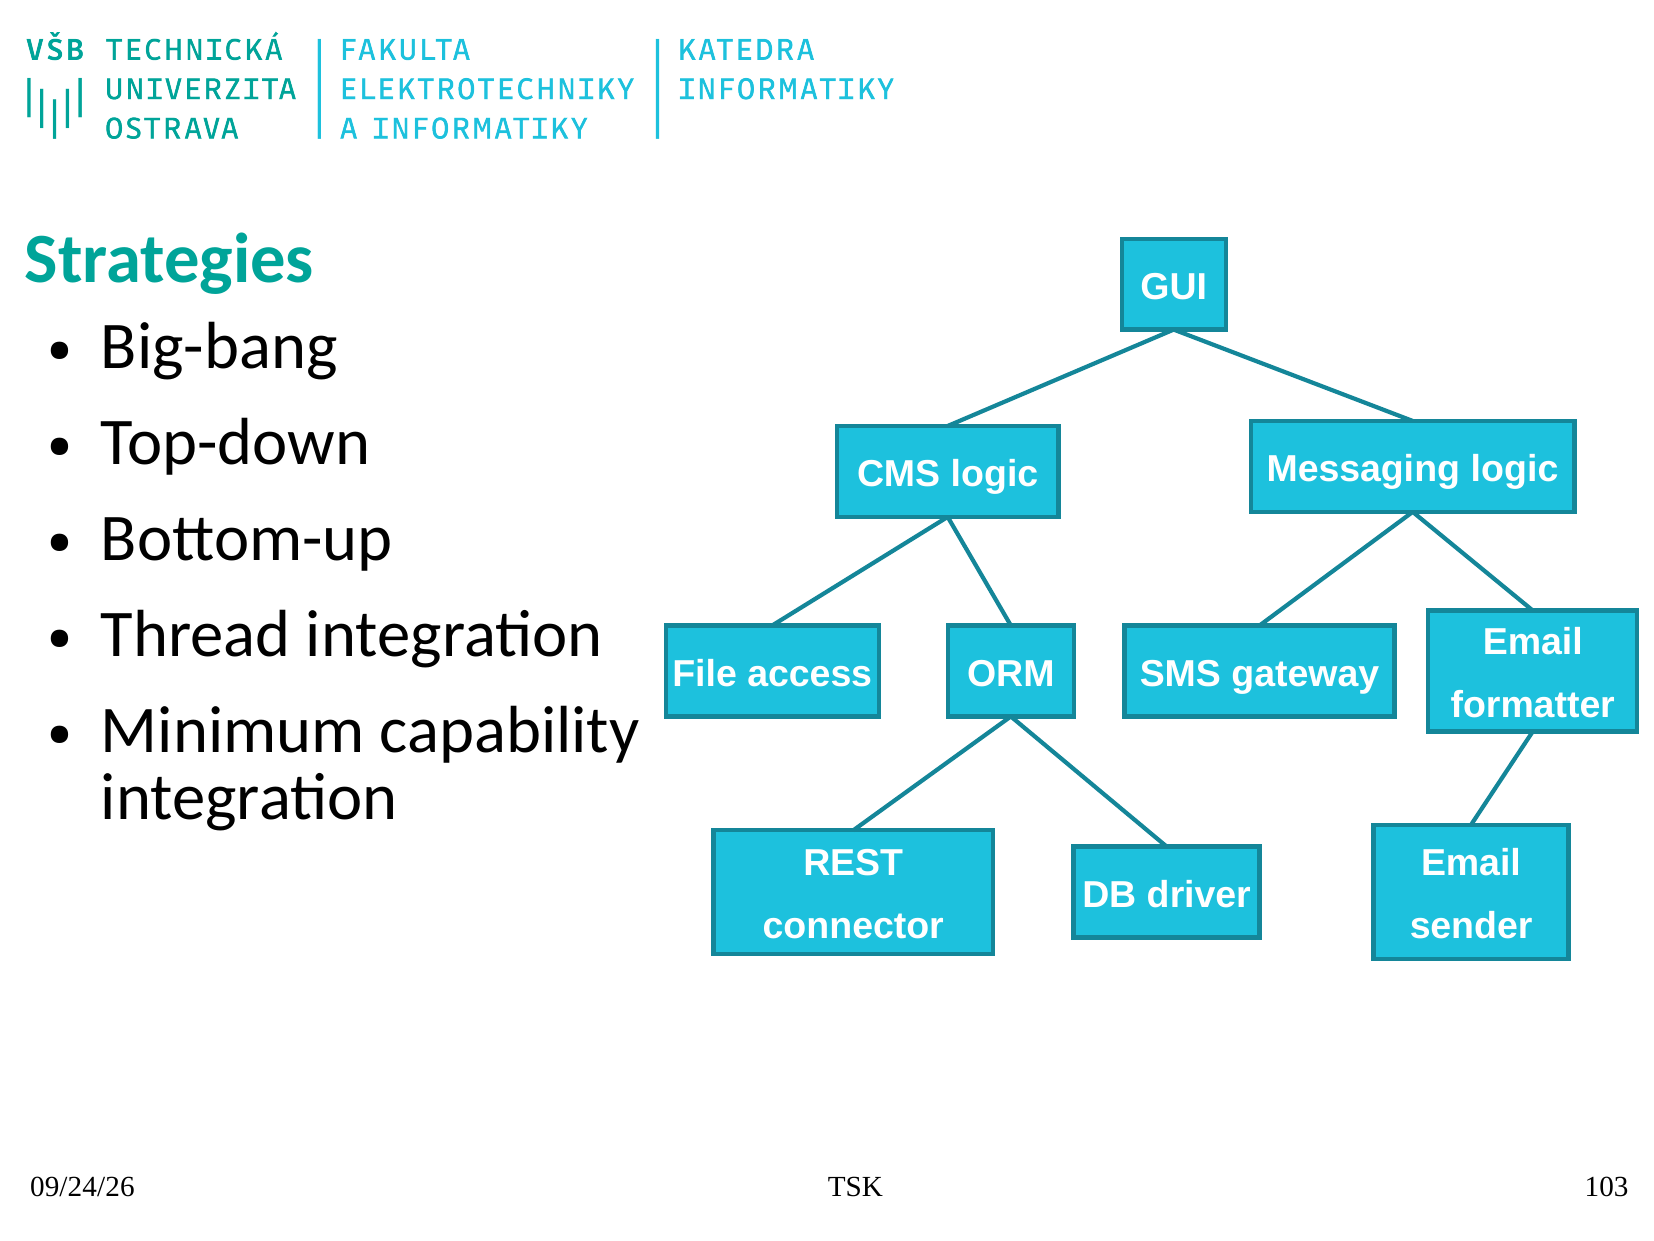

# Strategies
GUI
Messaging logic
CMS logic
Email
formatter
File access
ORM
SMS gateway
Email
sender
REST
connector
DB driver
Big-bang
Top-down
Bottom-up
Thread integration
Minimum capability integration
TSK
103